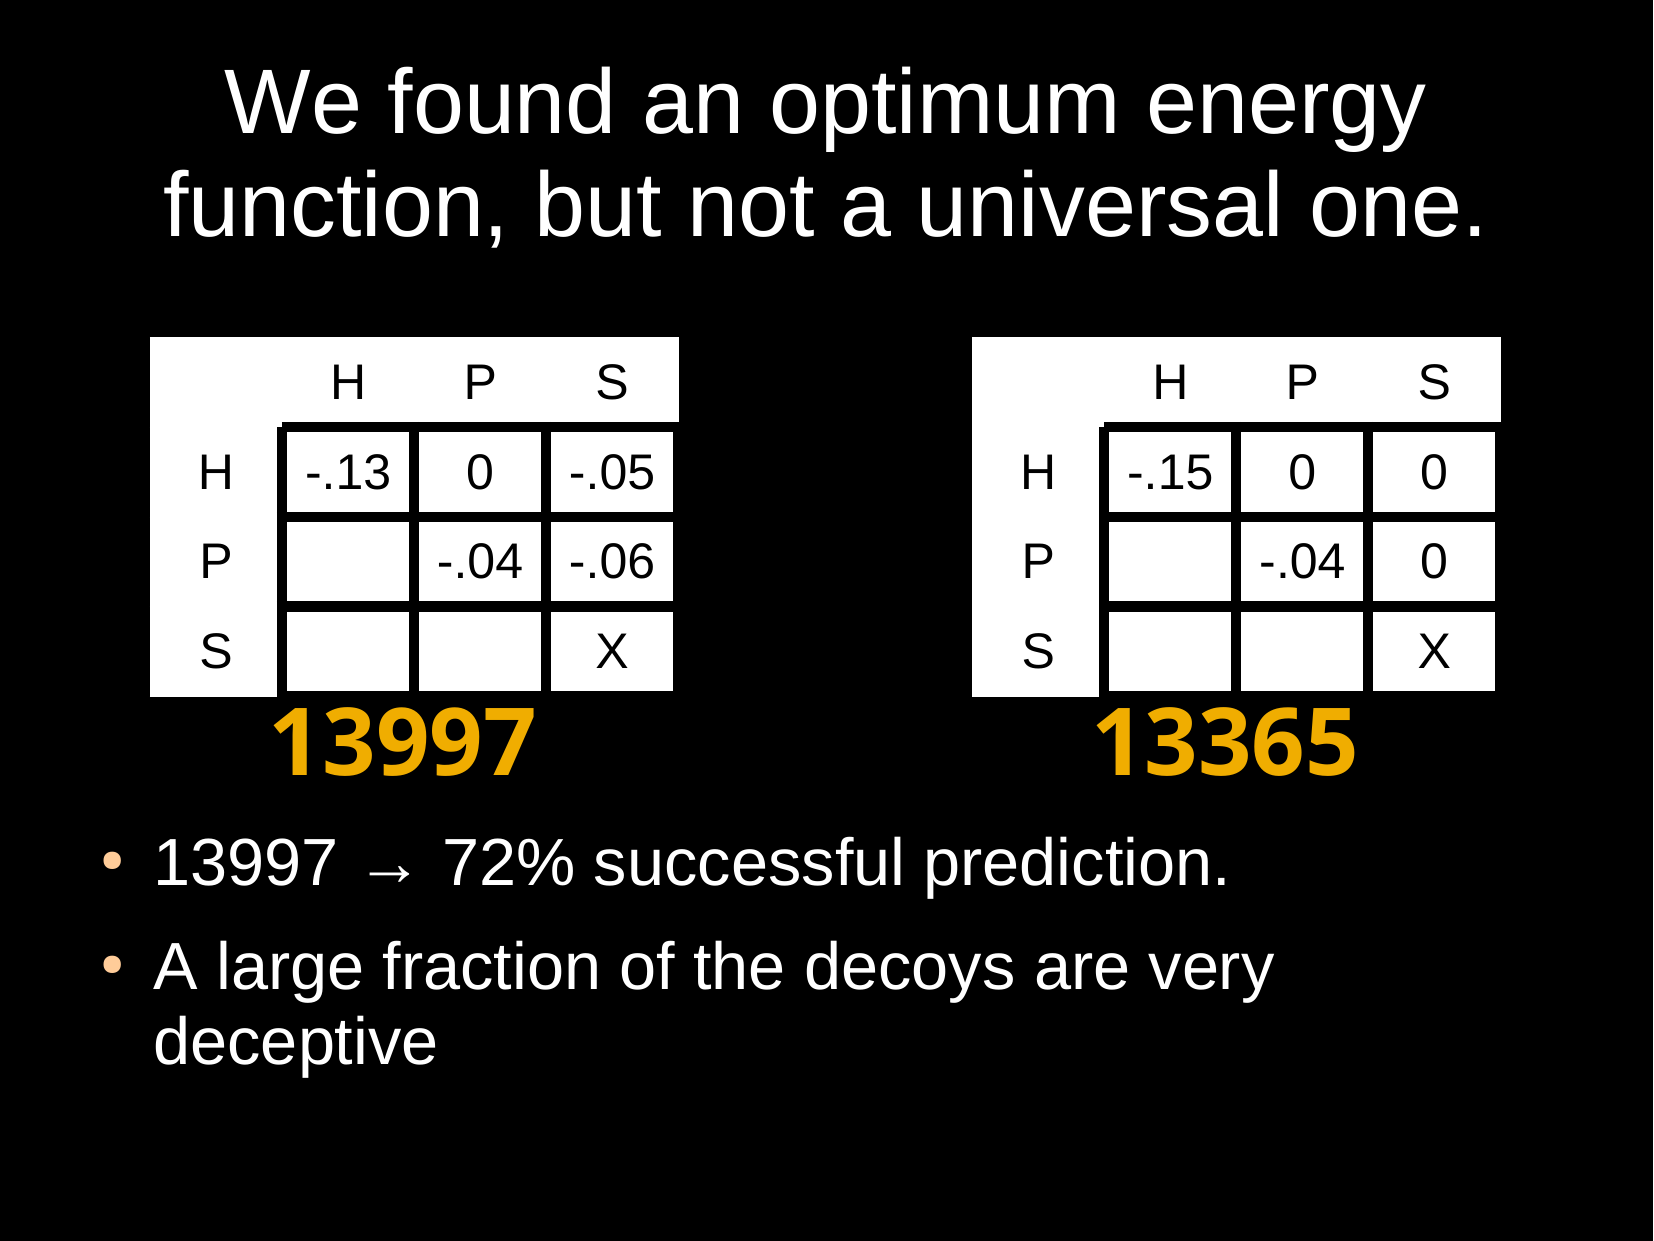

# We found an optimum energy function, but not a universal one.
| | H | P | S |
| --- | --- | --- | --- |
| H | -.13 | 0 | -.05 |
| P | | -.04 | -.06 |
| S | | | X |
| | H | P | S |
| --- | --- | --- | --- |
| H | -.15 | 0 | 0 |
| P | | -.04 | 0 |
| S | | | X |
13997
13365
13997 → 72% successful prediction.
A large fraction of the decoys are very deceptive